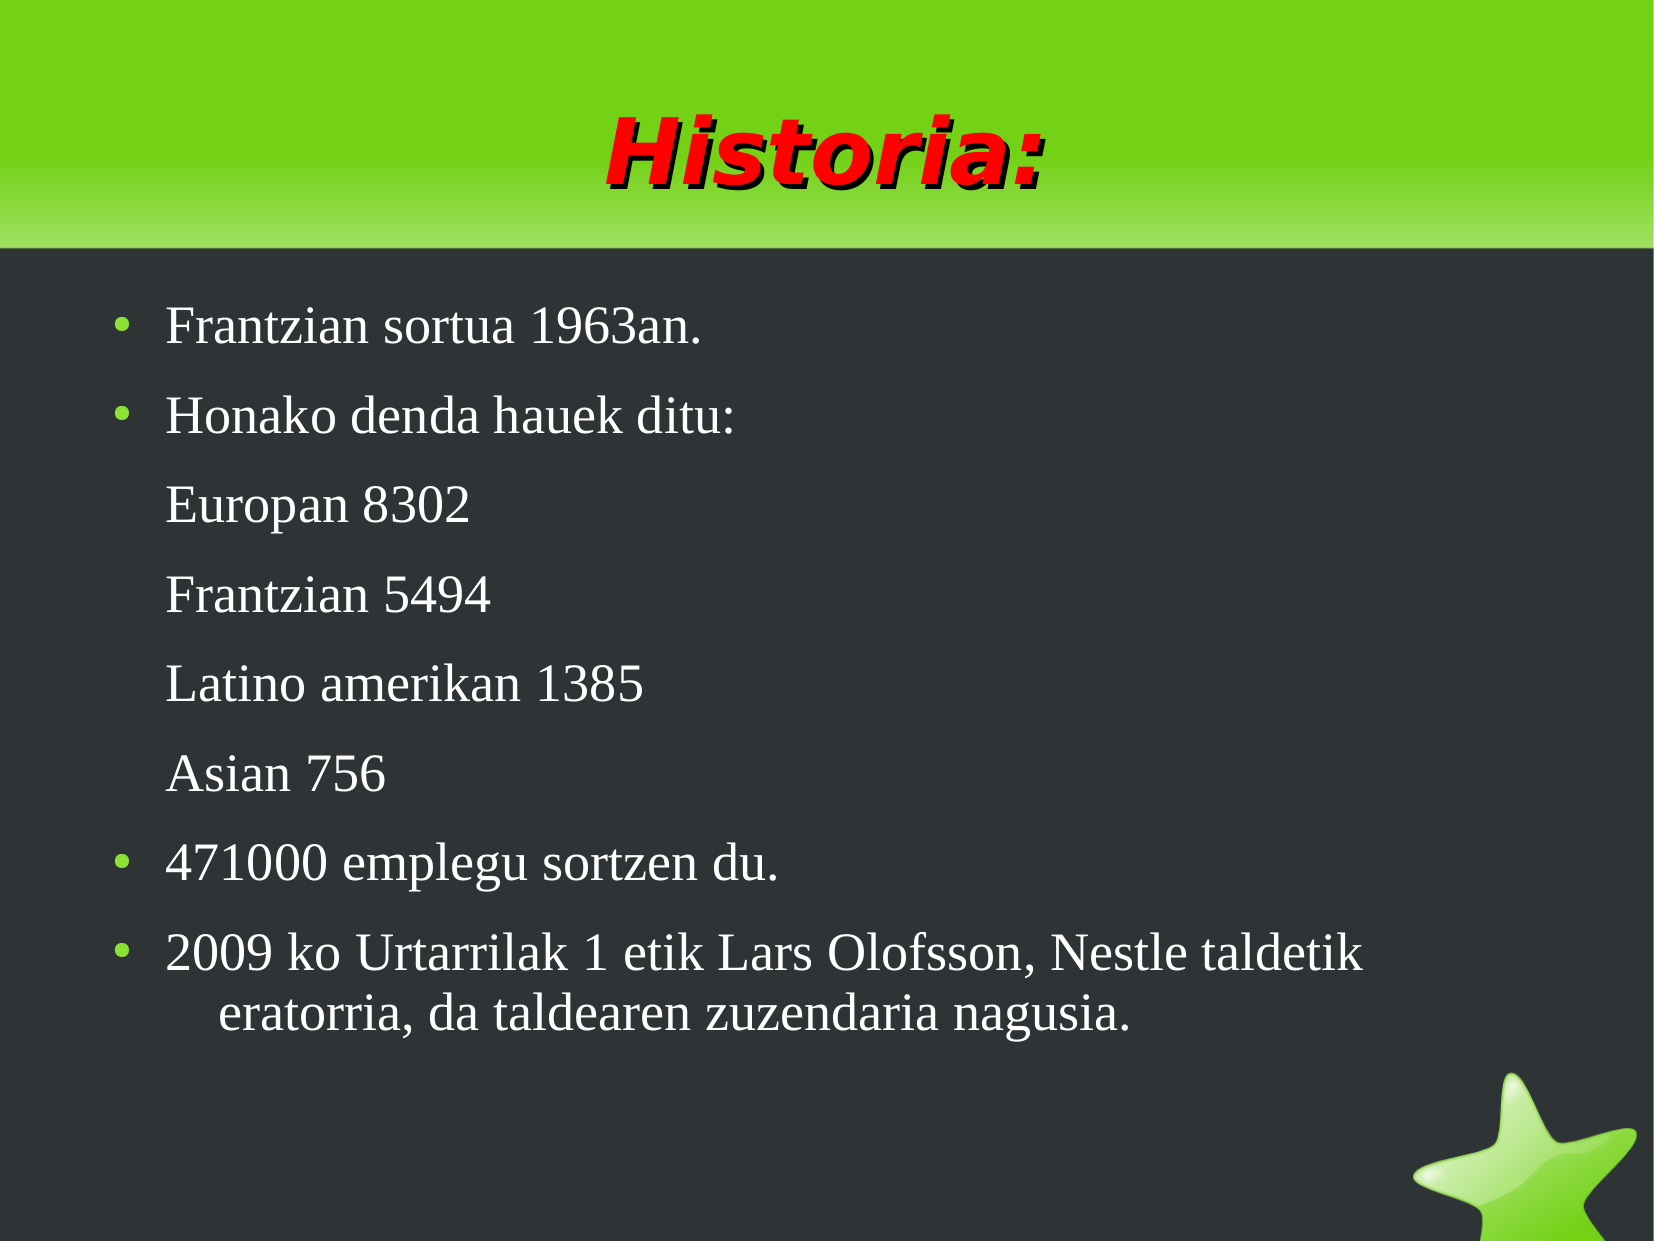

# Historia:
Frantzian sortua 1963an.
Honako denda hauek ditu:
Europan 8302
Frantzian 5494
Latino amerikan 1385
Asian 756
471000 emplegu sortzen du.
2009 ko Urtarrilak 1 etik Lars Olofsson, Nestle taldetik eratorria, da taldearen zuzendaria nagusia.